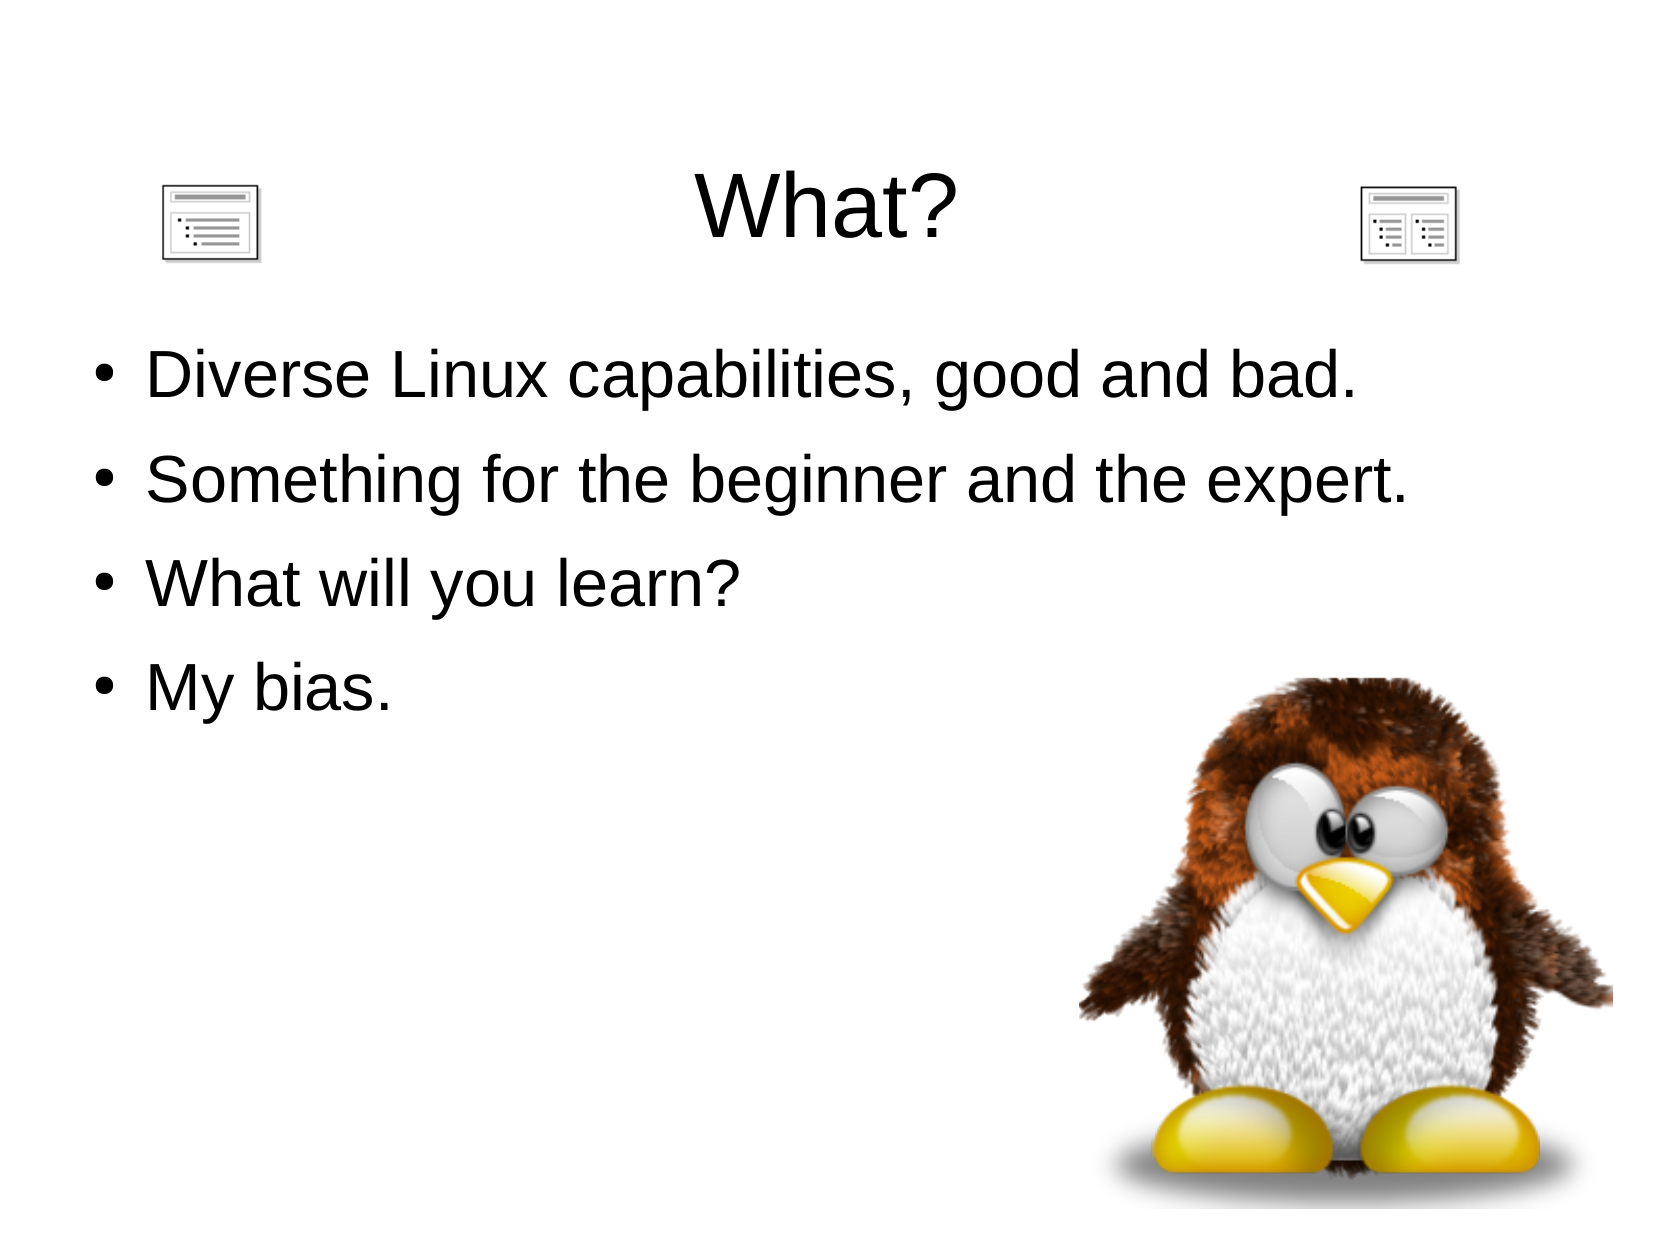

# What?
Diverse Linux capabilities, good and bad.
Something for the beginner and the expert.
What will you learn?
My bias.